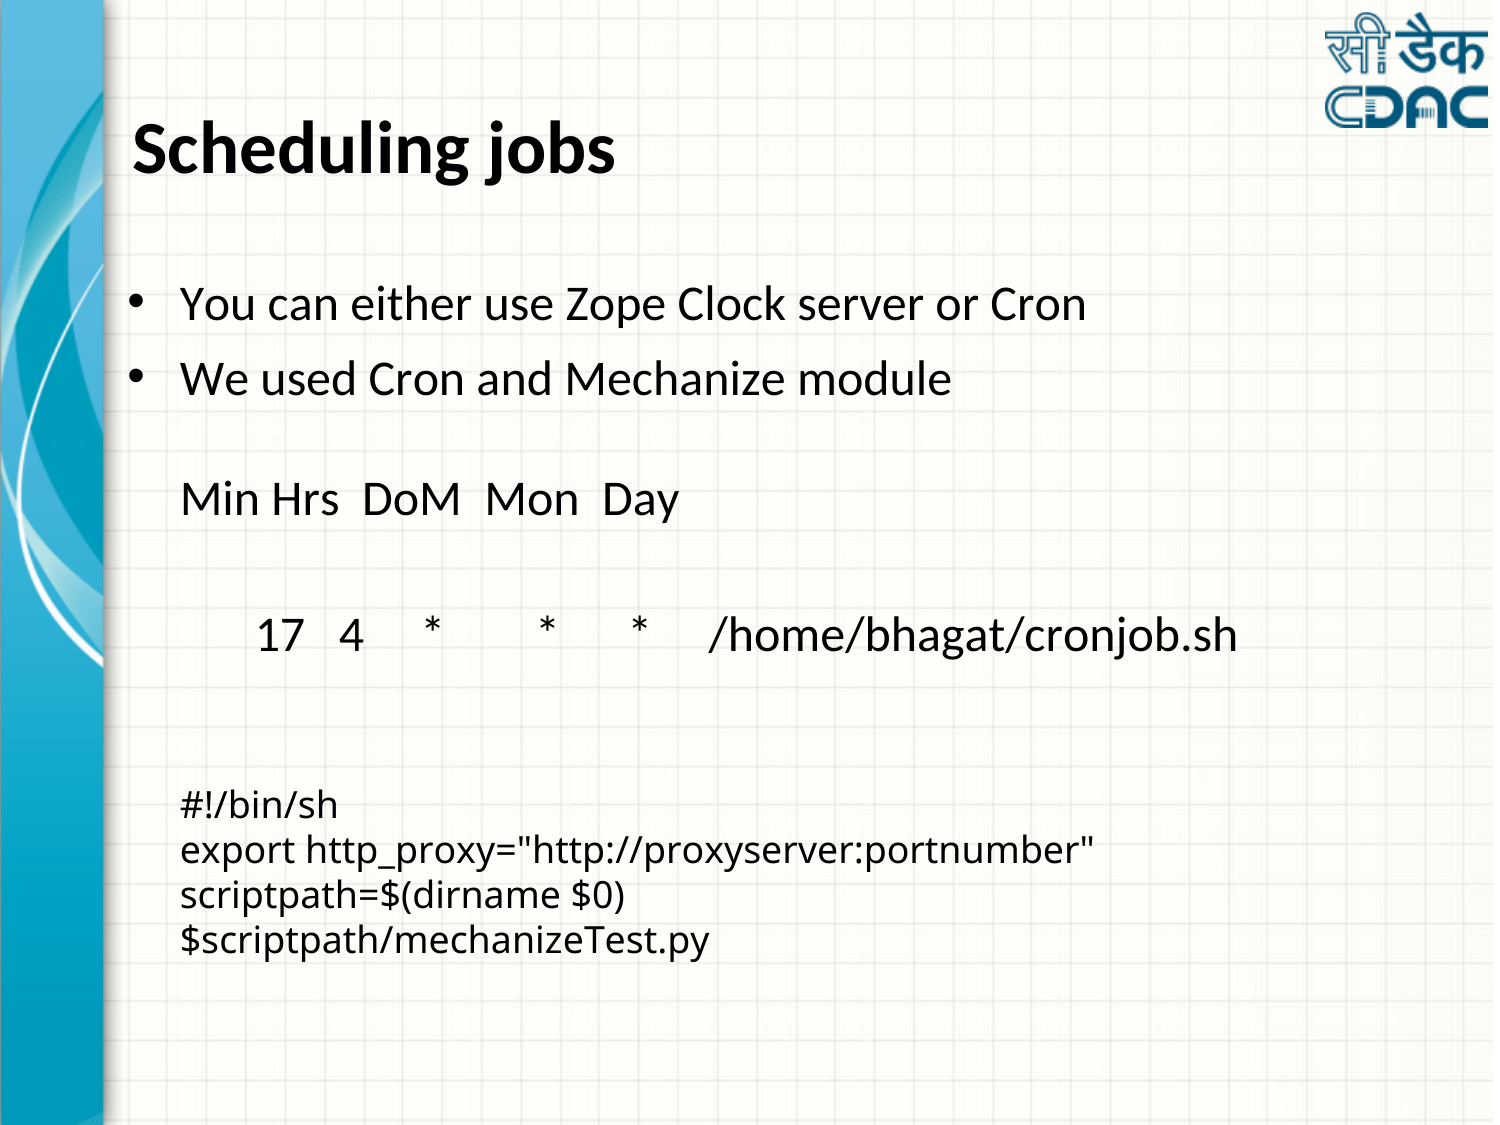

Scheduling jobs
You can either use Zope Clock server or Cron
We used Cron and Mechanize module
Min Hrs DoM Mon Day
	17 4 * * * /home/bhagat/cronjob.sh
#!/bin/sh
export http_proxy="http://proxyserver:portnumber"
scriptpath=$(dirname $0)
$scriptpath/mechanizeTest.py